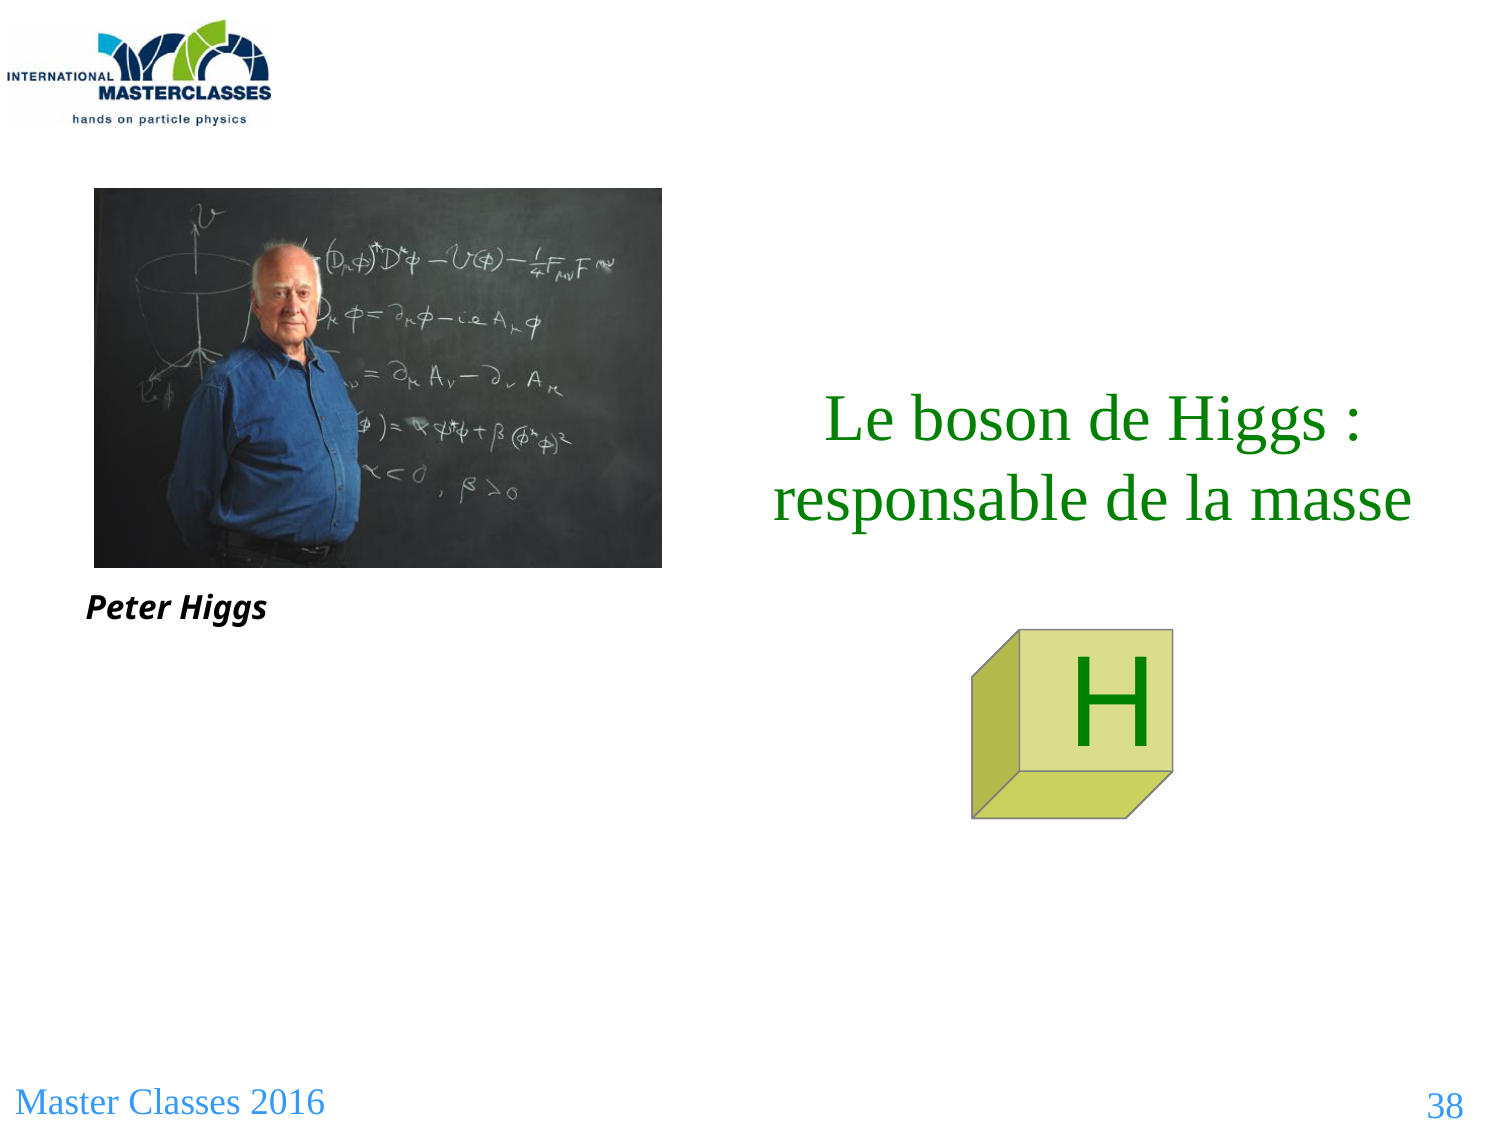

Le boson de Higgs :
responsable de la masse
Peter Higgs
H
Master Classes 2016
38